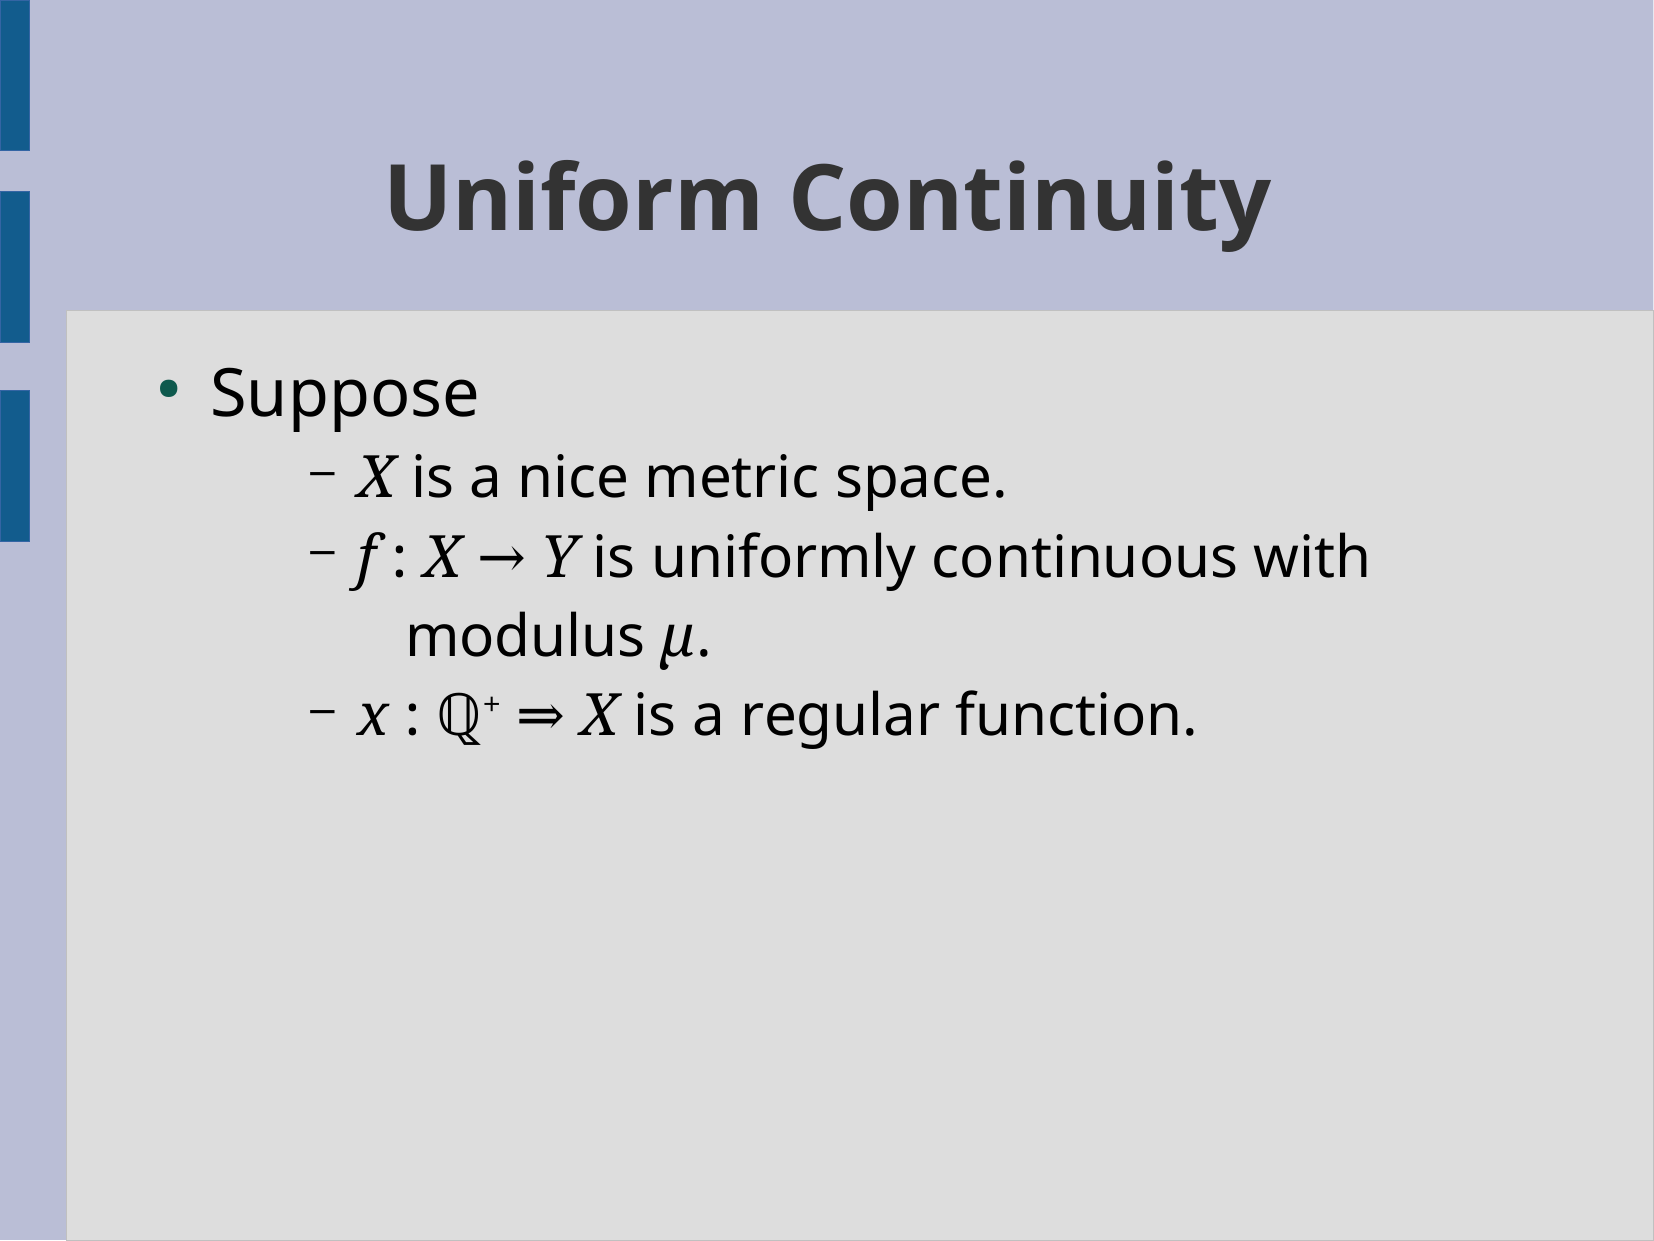

# Uniform Continuity
Suppose
X is a nice metric space.
f : X → Y is uniformly continuous with modulus μ.
x : ℚ+ ⇒ X is a regular function.